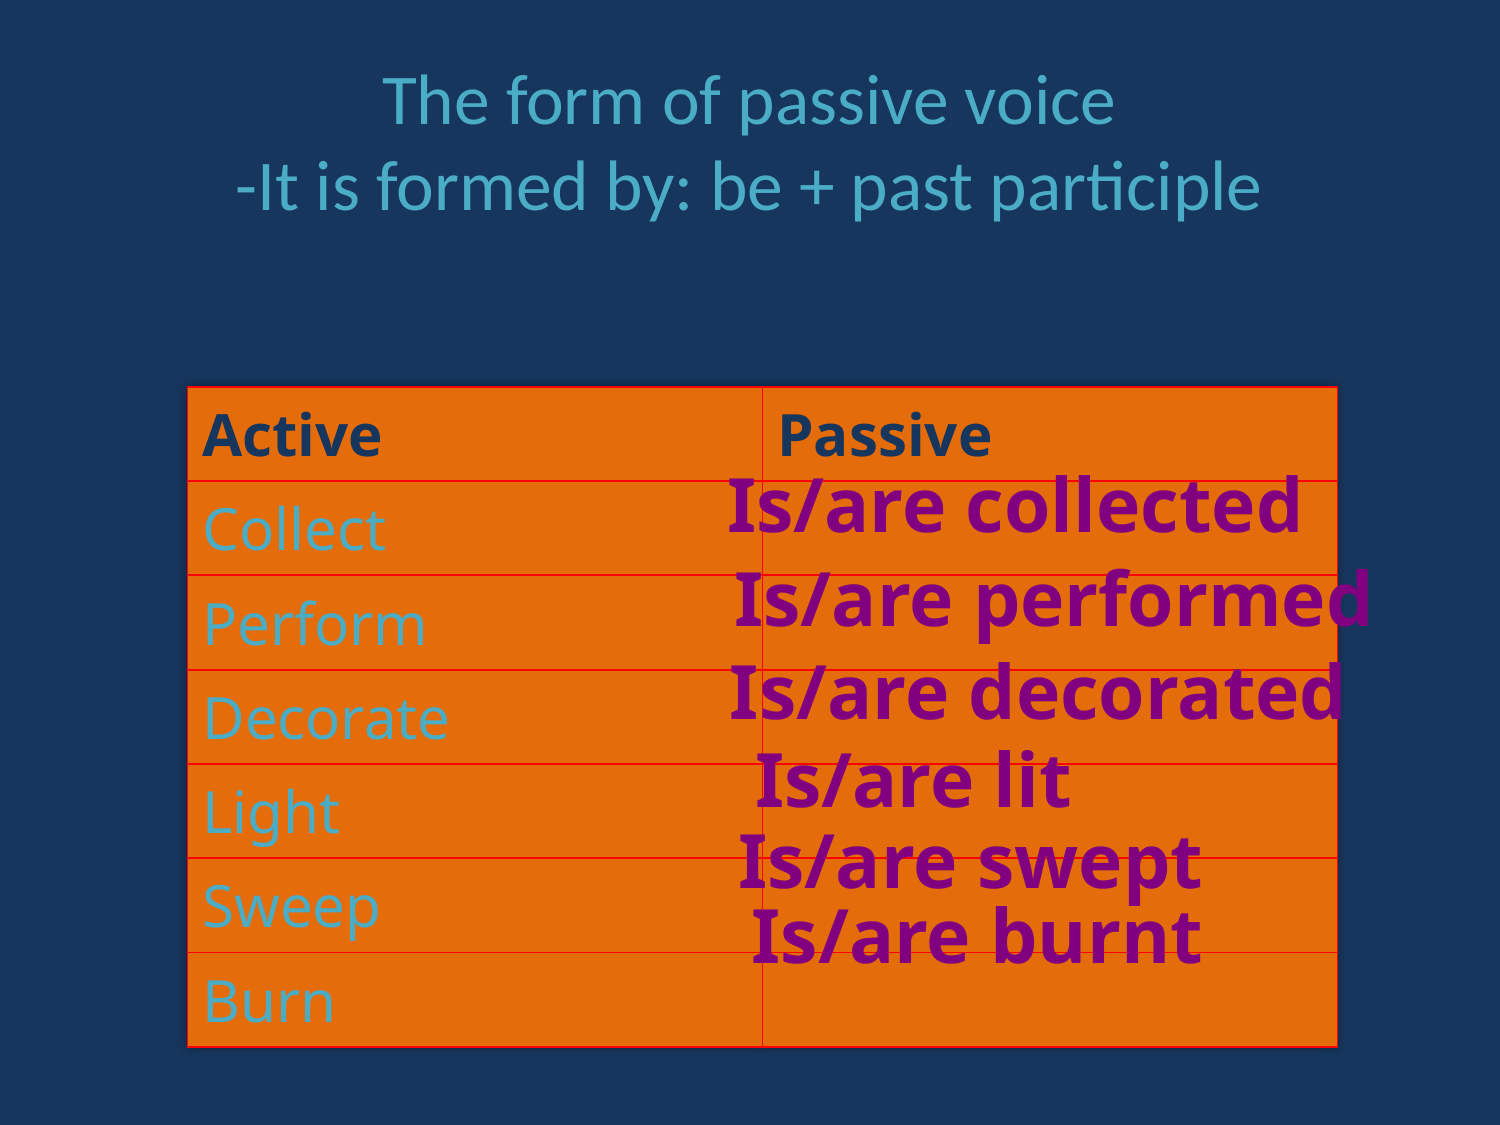

# The form of passive voice -It is formed by: be + past participle
| Active | Passive |
| --- | --- |
| Collect | |
| Perform | |
| Decorate | |
| Light | |
| Sweep | |
| Burn | |
Is/are collected
Is/are performed
Is/are decorated
Is/are lit
Is/are swept
Is/are burnt